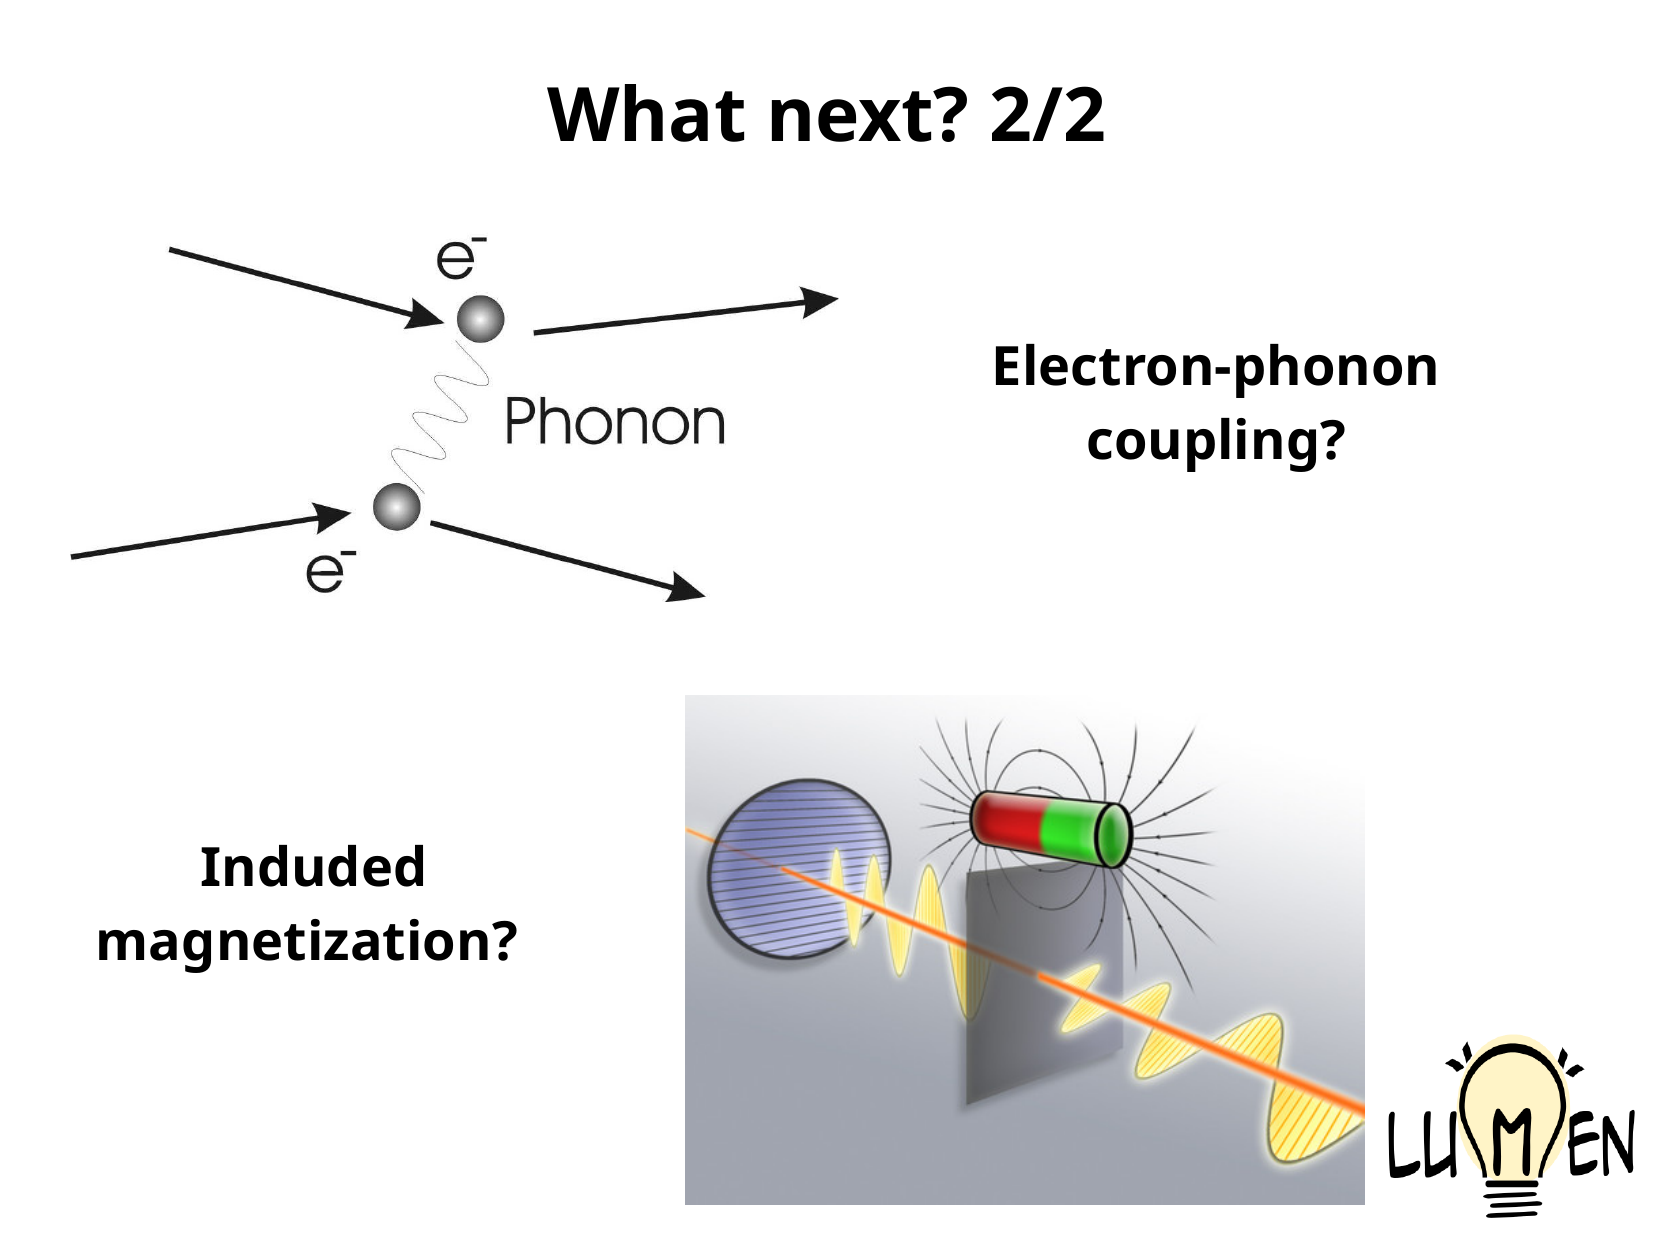

# What next? 2/2
Electron-phonon coupling?
 Induded magnetization?